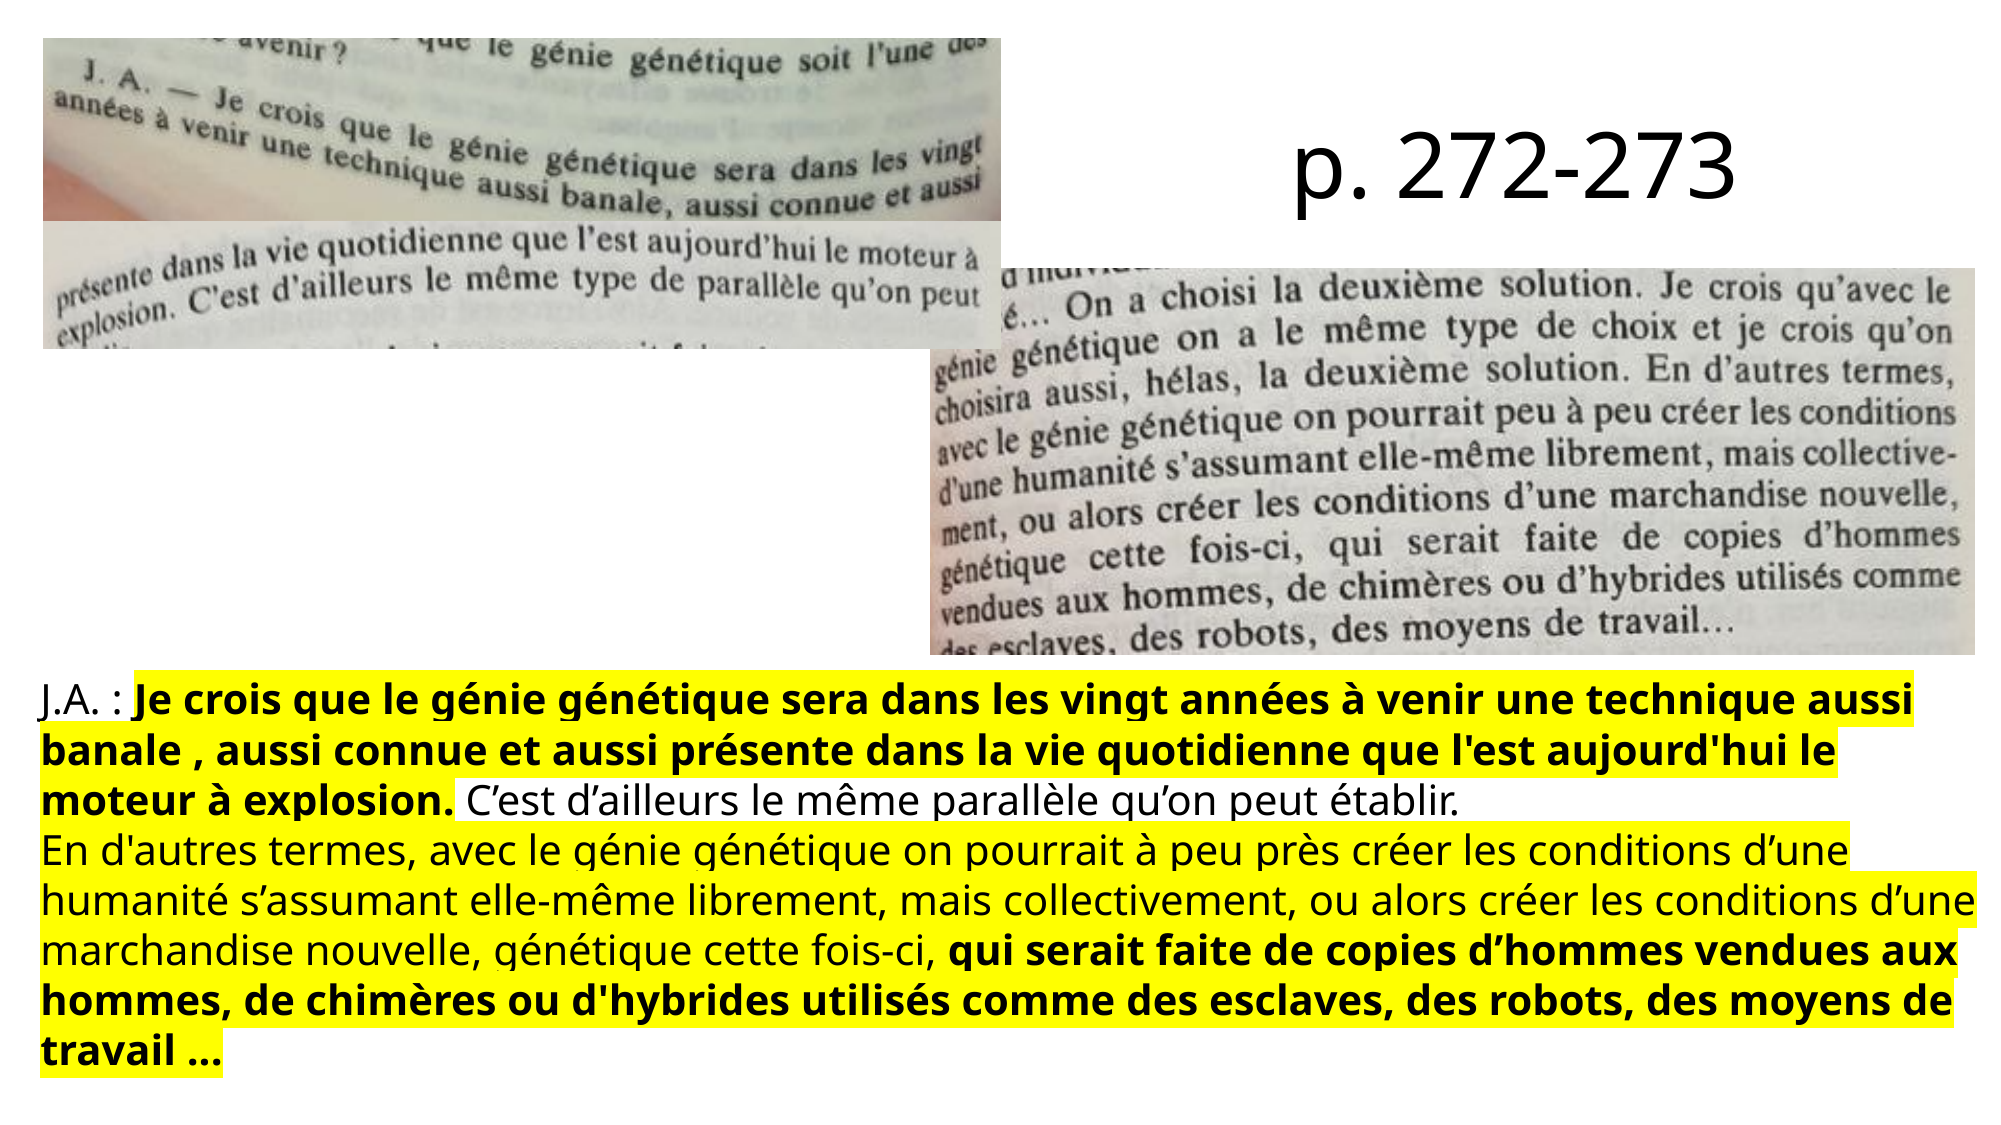

# p. 272-273
J.A. : Je crois que le génie génétique sera dans les vingt années à venir une technique aussi banale , aussi connue et aussi présente dans la vie quotidienne que l'est aujourd'hui le moteur à explosion. C’est d’ailleurs le même parallèle qu’on peut établir.
En d'autres termes, avec le génie génétique on pourrait à peu près créer les conditions d’une humanité s’assumant elle-même librement, mais collectivement, ou alors créer les conditions d’une marchandise nouvelle, génétique cette fois-ci, qui serait faite de copies d’hommes vendues aux hommes, de chimères ou d'hybrides utilisés comme des esclaves, des robots, des moyens de travail ...